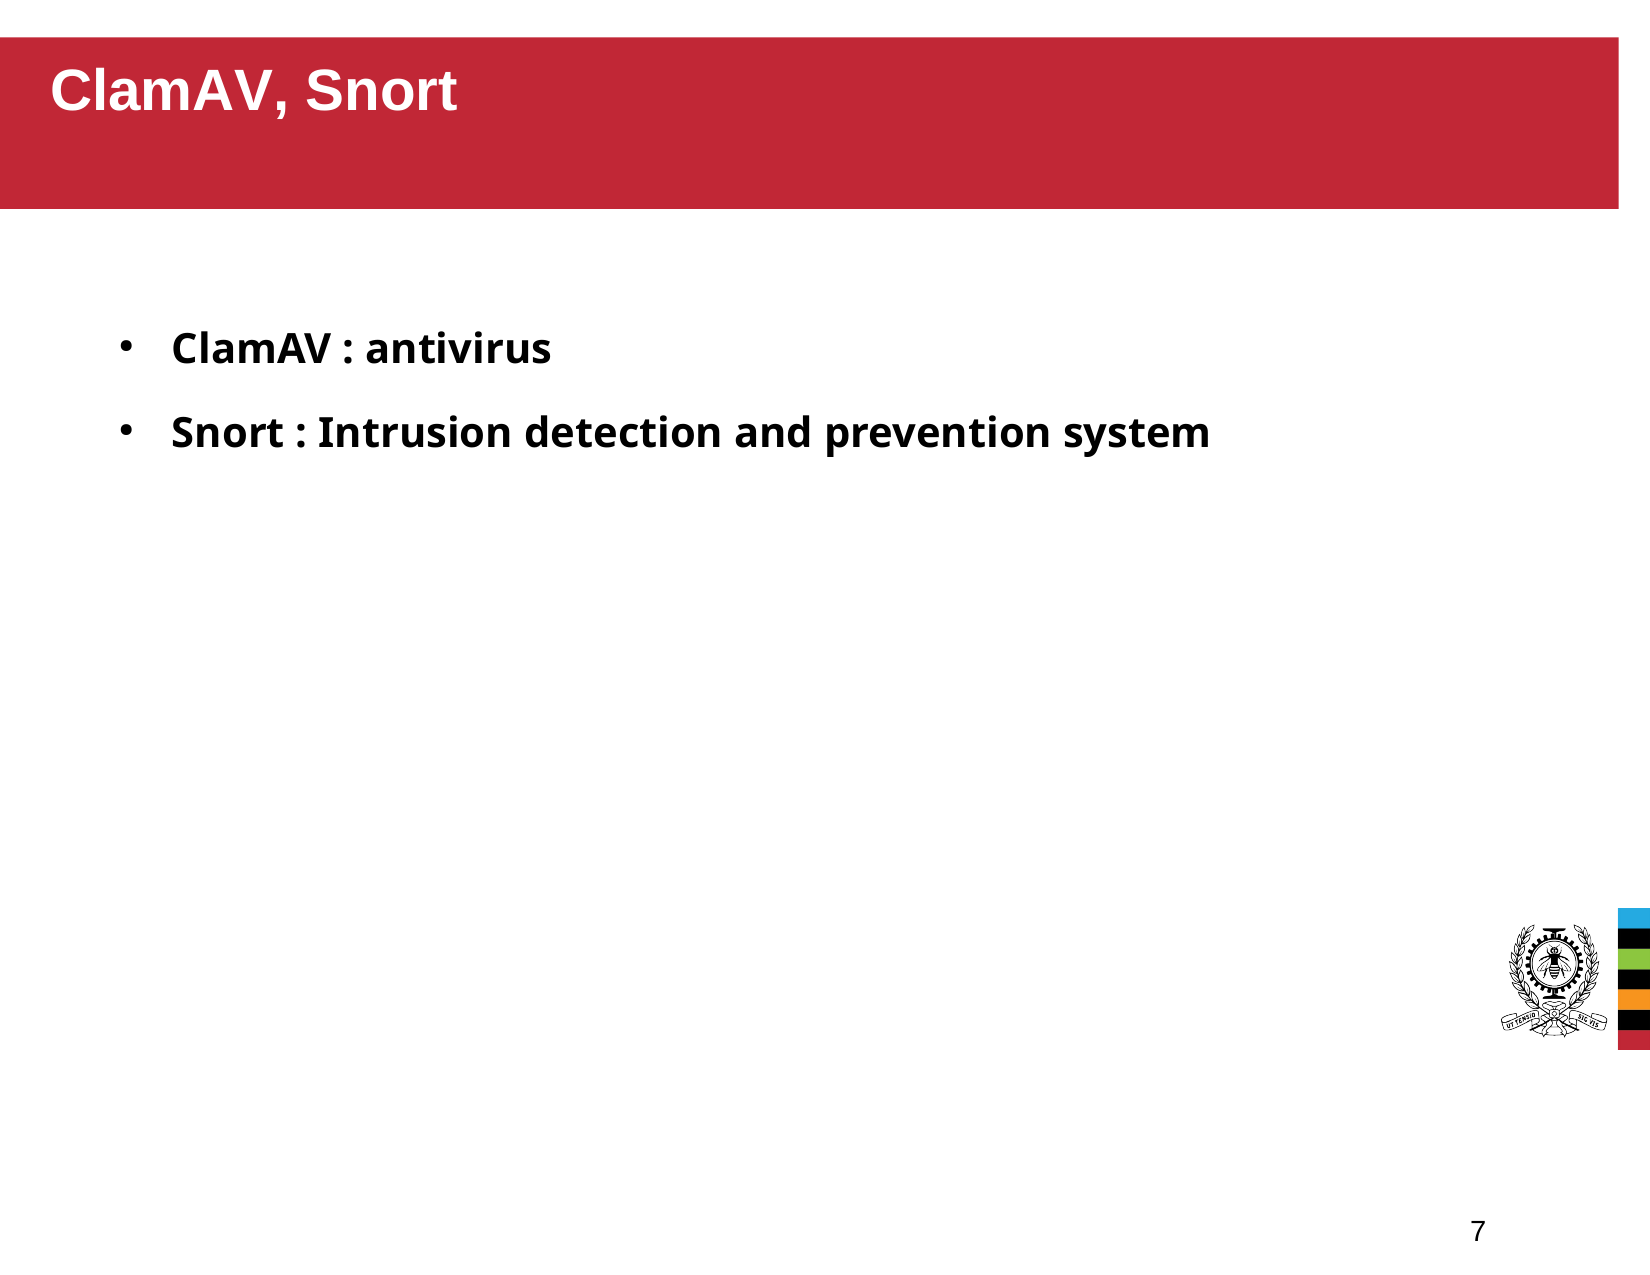

ClamAV, Snort
# ClamAV : antivirus
Snort : Intrusion detection and prevention system